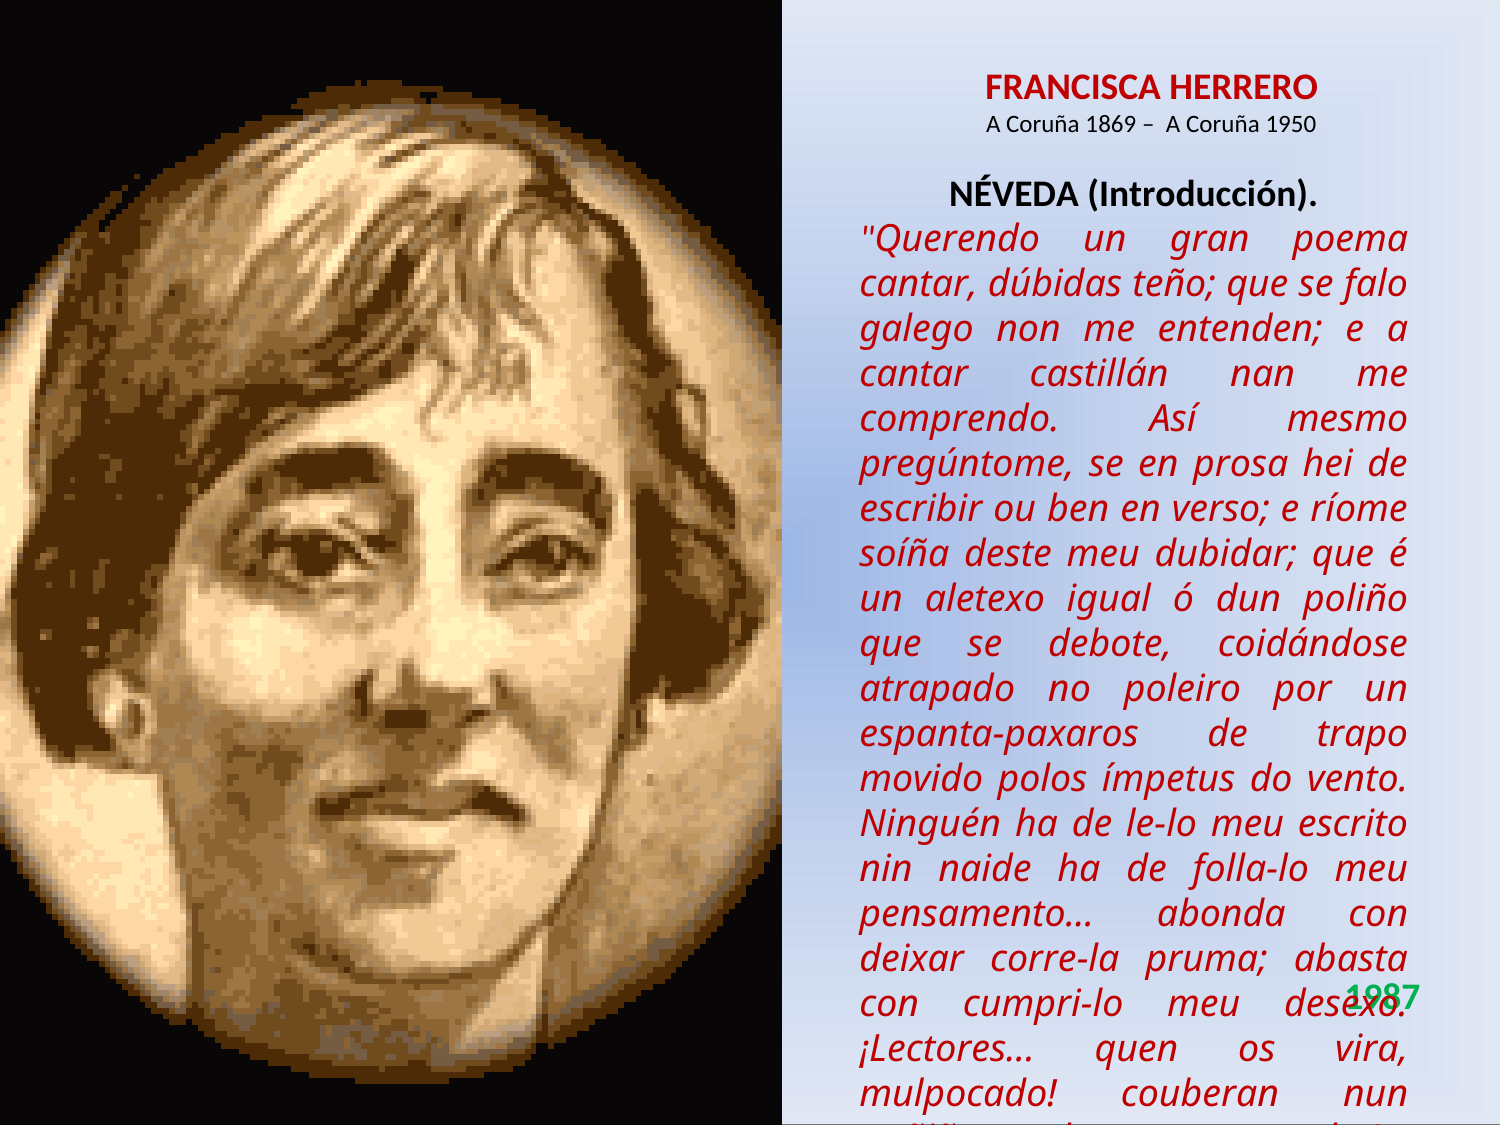

FRANCISCA HERRERO
A Coruña 1869 – A Coruña 1950
NÉVEDA (Introducción).
"Querendo un gran poema cantar, dúbidas teño; que se falo galego non me entenden; e a cantar castillán nan me comprendo. Así mesmo pregúntome, se en prosa hei de escribir ou ben en verso; e ríome soíña deste meu dubidar; que é un aletexo igual ó dun poliño que se debote, coidándose atrapado no poleiro por un espanta-paxaros de trapo movido polos ímpetus do vento. Ninguén ha de le-lo meu escrito nin naide ha de folla-lo meu pensamento... abonda con deixar corre-la pruma; abasta con cumpri-lo meu desexo. ¡Lectores... quen os vira, mulpocado! couberan nun puñiño ben pequecho!... Deixade, pois, que escriba como canto: deixádeme que fale cos galegos, que son irmáns da alma os que me escoitan, e non ha de asolagar nos meus defectos…
1987